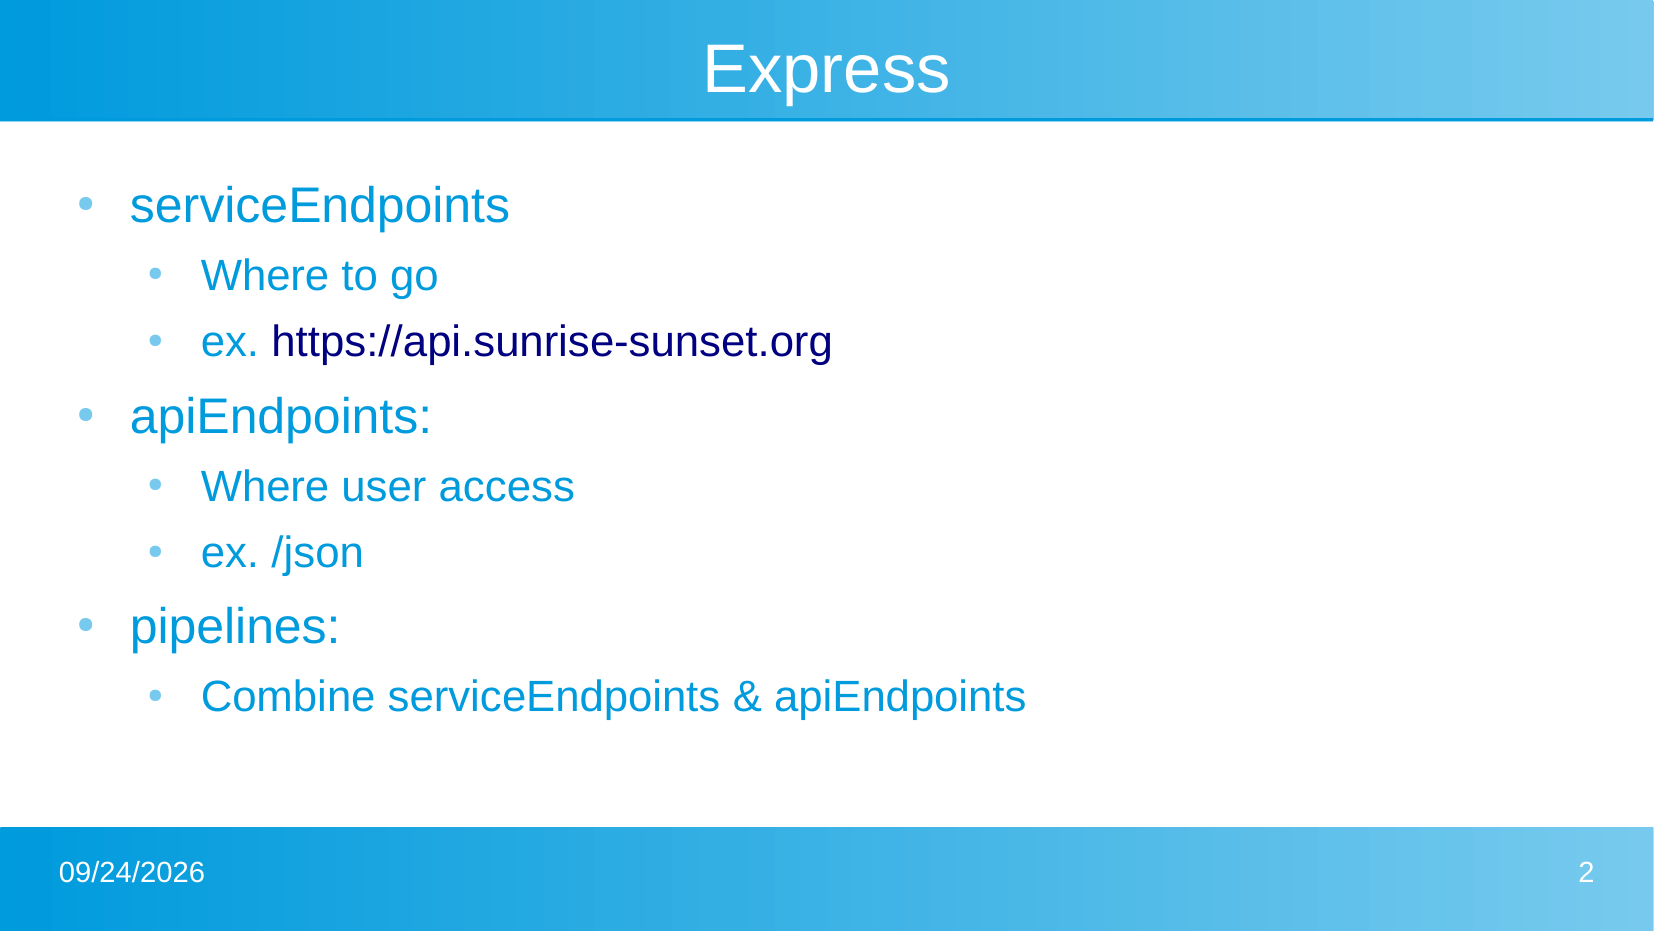

# Express
serviceEndpoints
Where to go
ex. https://api.sunrise-sunset.org
apiEndpoints:
Where user access
ex. /json
pipelines:
Combine serviceEndpoints & apiEndpoints
2